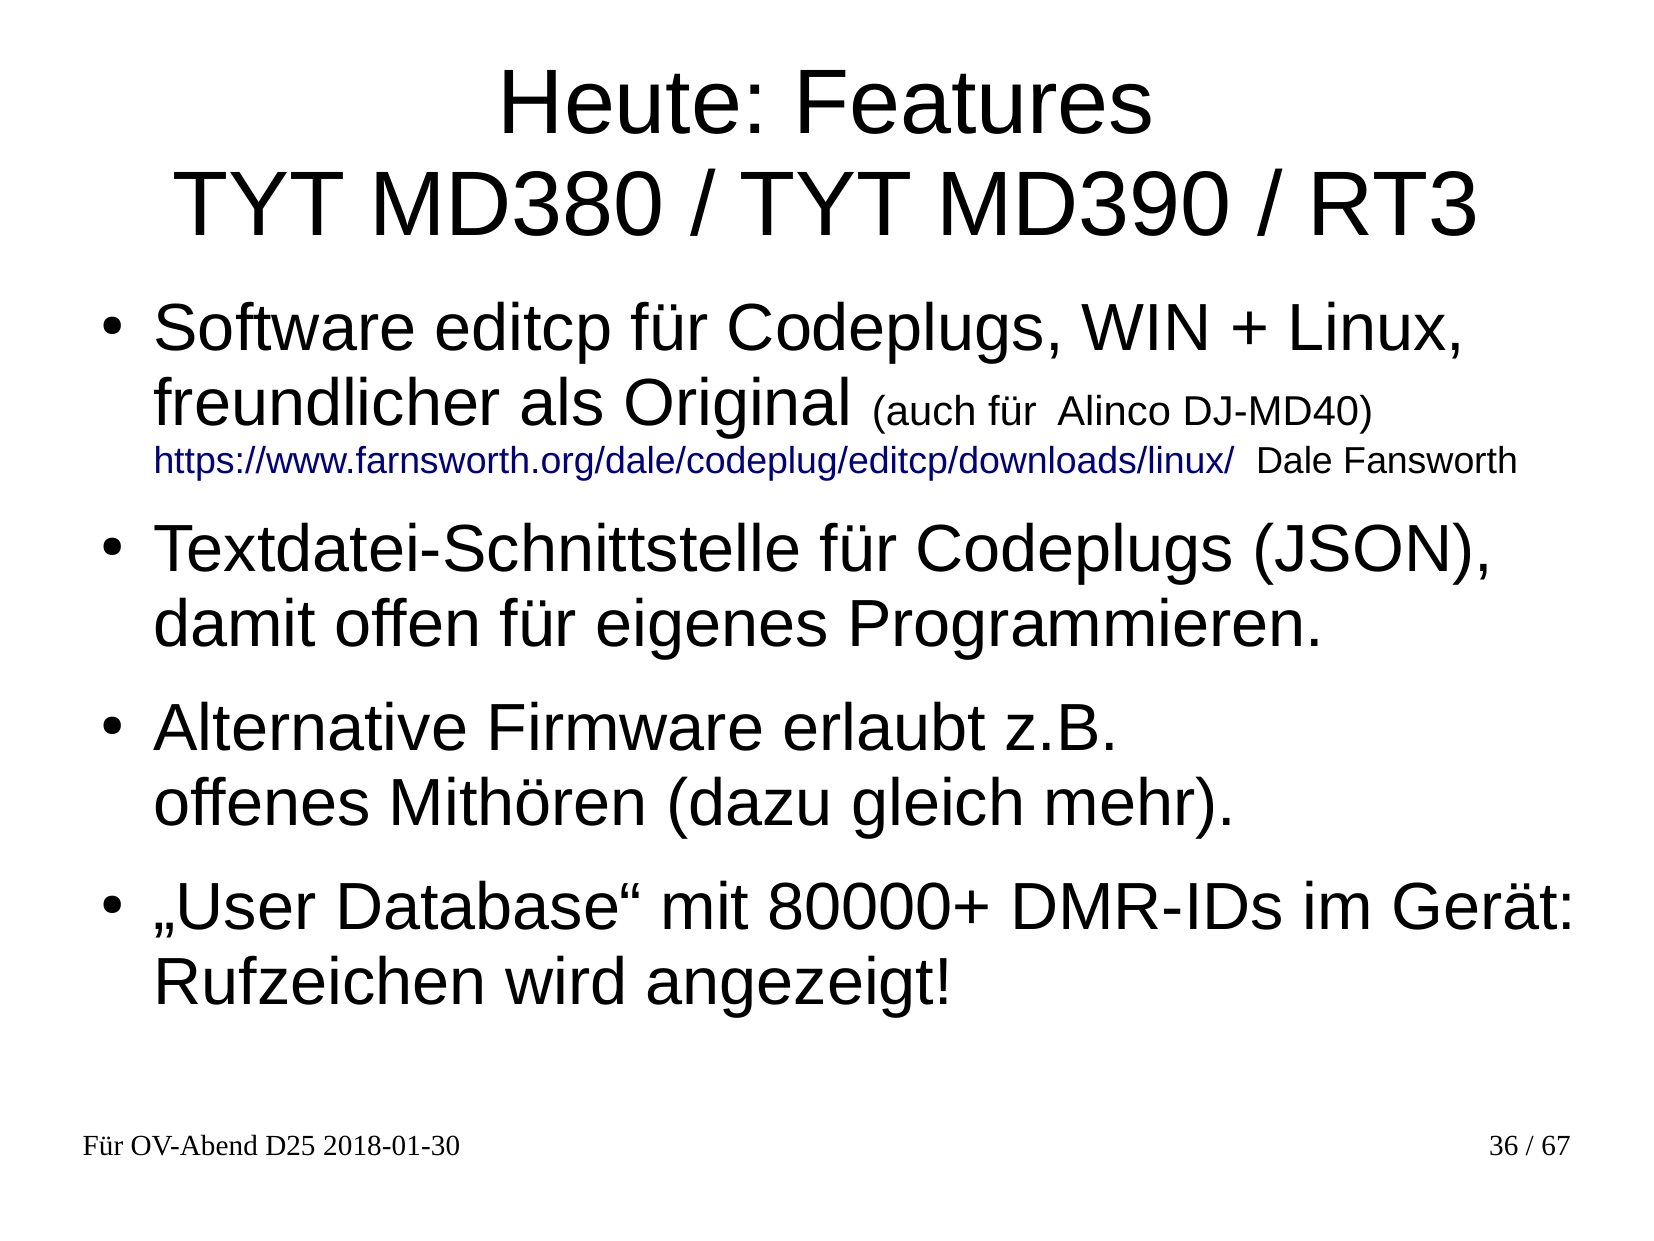

# Heute: Features TYT MD380 / TYT MD390 / RT3
Software editcp für Codeplugs, WIN + Linux,
freundlicher als Original (auch für Alinco DJ-MD40) https://www.farnsworth.org/dale/codeplug/editcp/downloads/linux/ Dale Fansworth
Textdatei-Schnittstelle für Codeplugs (JSON),
damit offen für eigenes Programmieren.
Alternative Firmware erlaubt z.B.
offenes Mithören (dazu gleich mehr).
„User Database“ mit 80000+ DMR-IDs im Gerät:
Rufzeichen wird angezeigt!
36